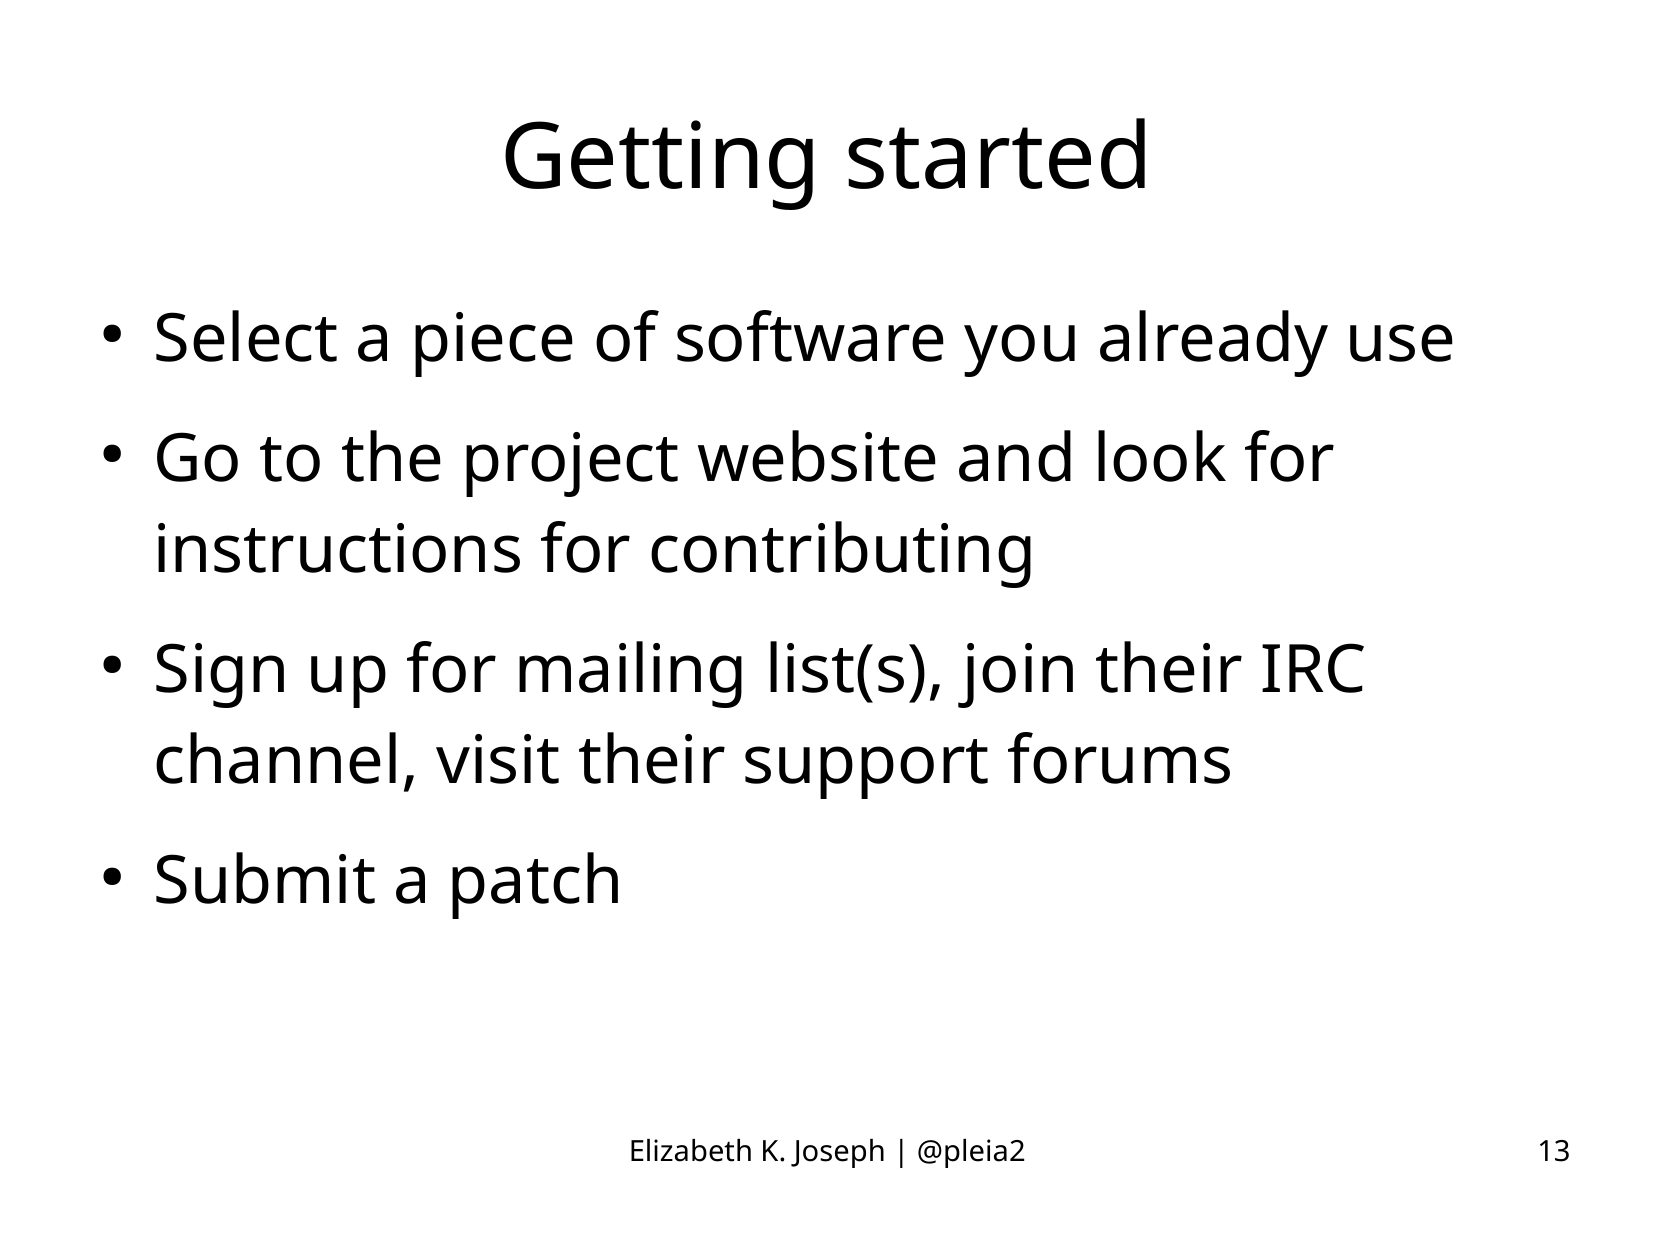

# Getting started
Select a piece of software you already use
Go to the project website and look for instructions for contributing
Sign up for mailing list(s), join their IRC channel, visit their support forums
Submit a patch
Elizabeth K. Joseph | @pleia2
13